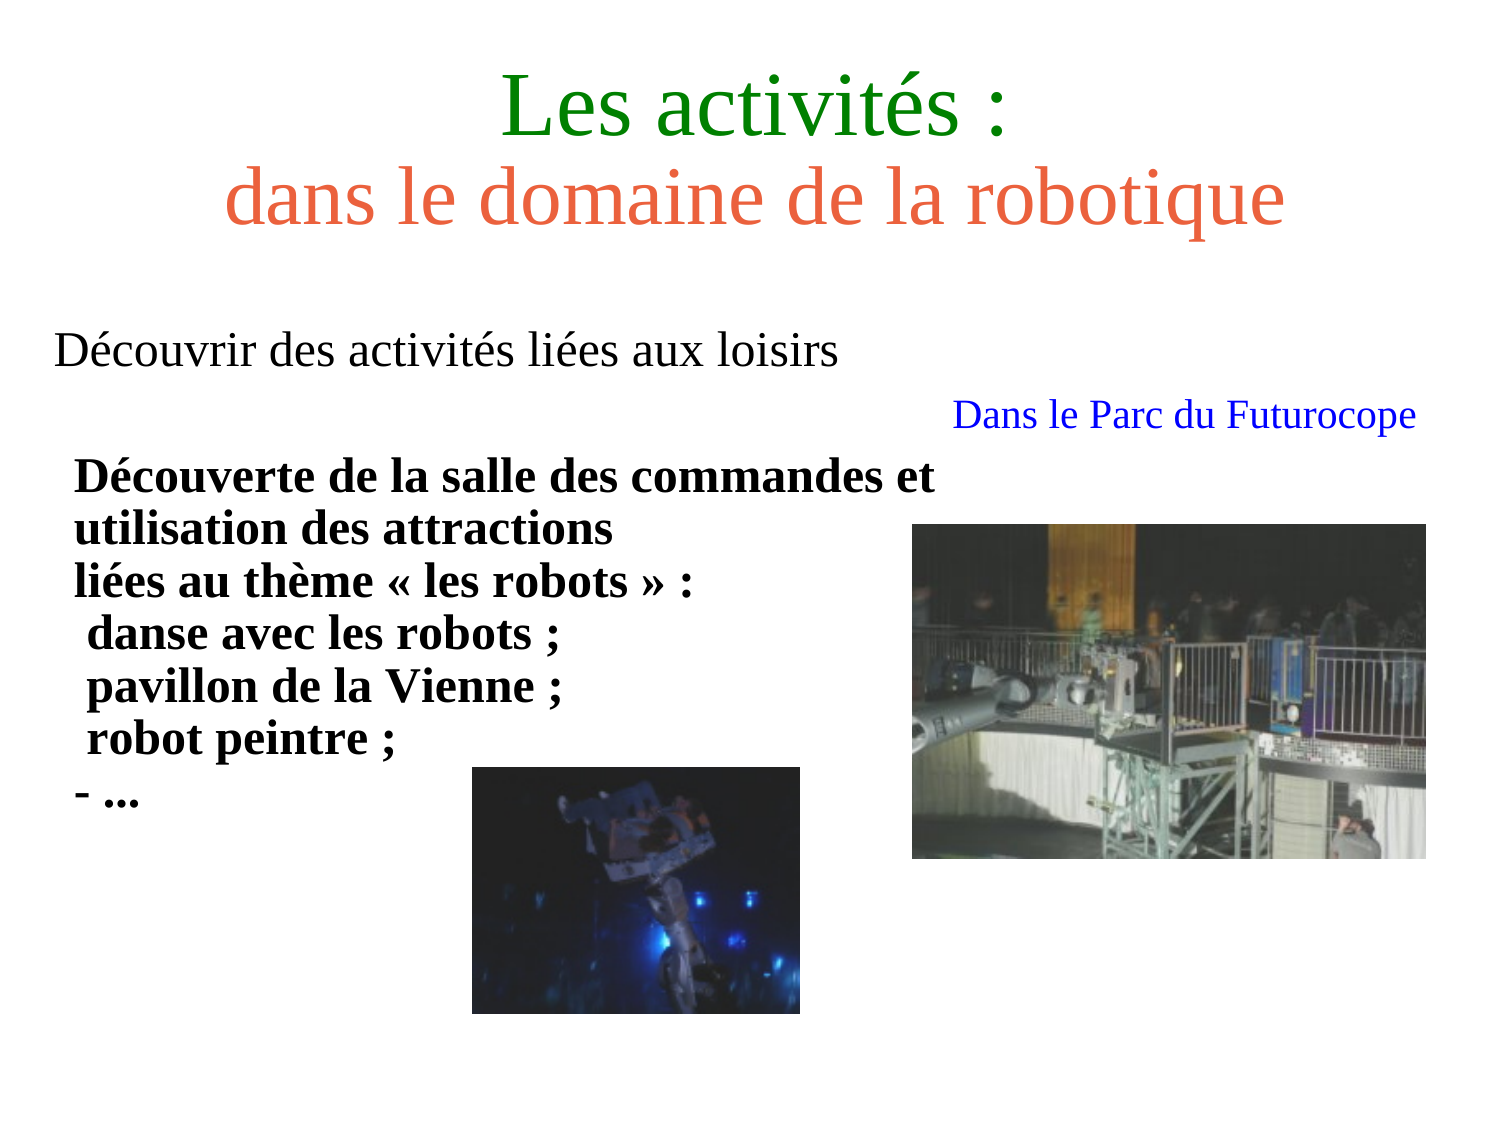

Les activités :
dans le domaine de la robotique
# Découvrir des activités liées aux loisirs
Dans le Parc du Futurocope
Découverte de la salle des commandes et
utilisation des attractions
liées au thème « les robots » :
 danse avec les robots ;
 pavillon de la Vienne ;
 robot peintre ;
- ...